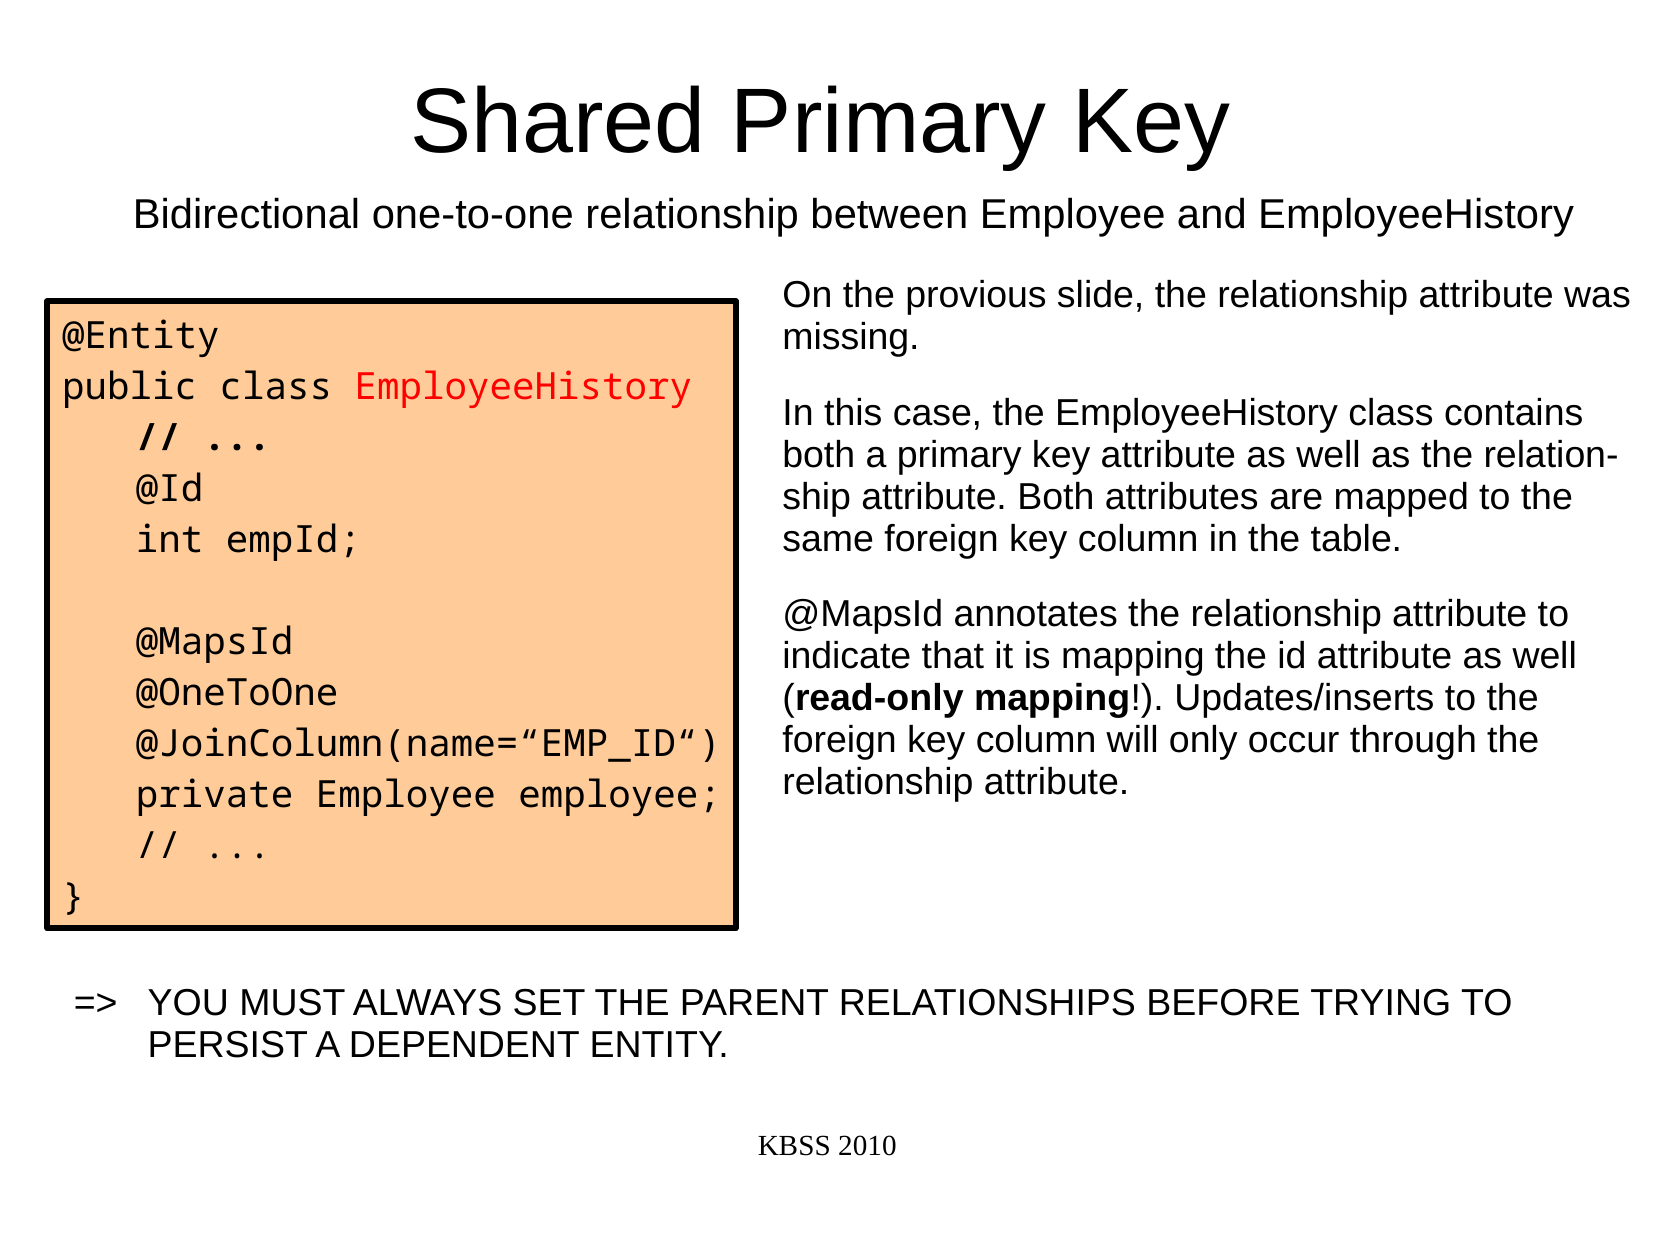

# Shared Primary Key
Bidirectional one-to-one relationship between Employee and EmployeeHistory
On the provious slide, the relationship attribute was
missing.
@Entity
public class EmployeeHistory
	// ...
	@Id
	int empId;
	@MapsId
	@OneToOne
	@JoinColumn(name=“EMP_ID“)
	private Employee employee;
	// ...
}
In this case, the EmployeeHistory class contains
both a primary key attribute as well as the relation-
ship attribute. Both attributes are mapped to the
same foreign key column in the table.
@MapsId annotates the relationship attribute to
indicate that it is mapping the id attribute as well
(read-only mapping!). Updates/inserts to the foreign key column will only occur through the relationship attribute.
=>	YOU MUST ALWAYS SET THE PARENT RELATIONSHIPS BEFORE TRYING TO
	PERSIST A DEPENDENT ENTITY.
KBSS 2010